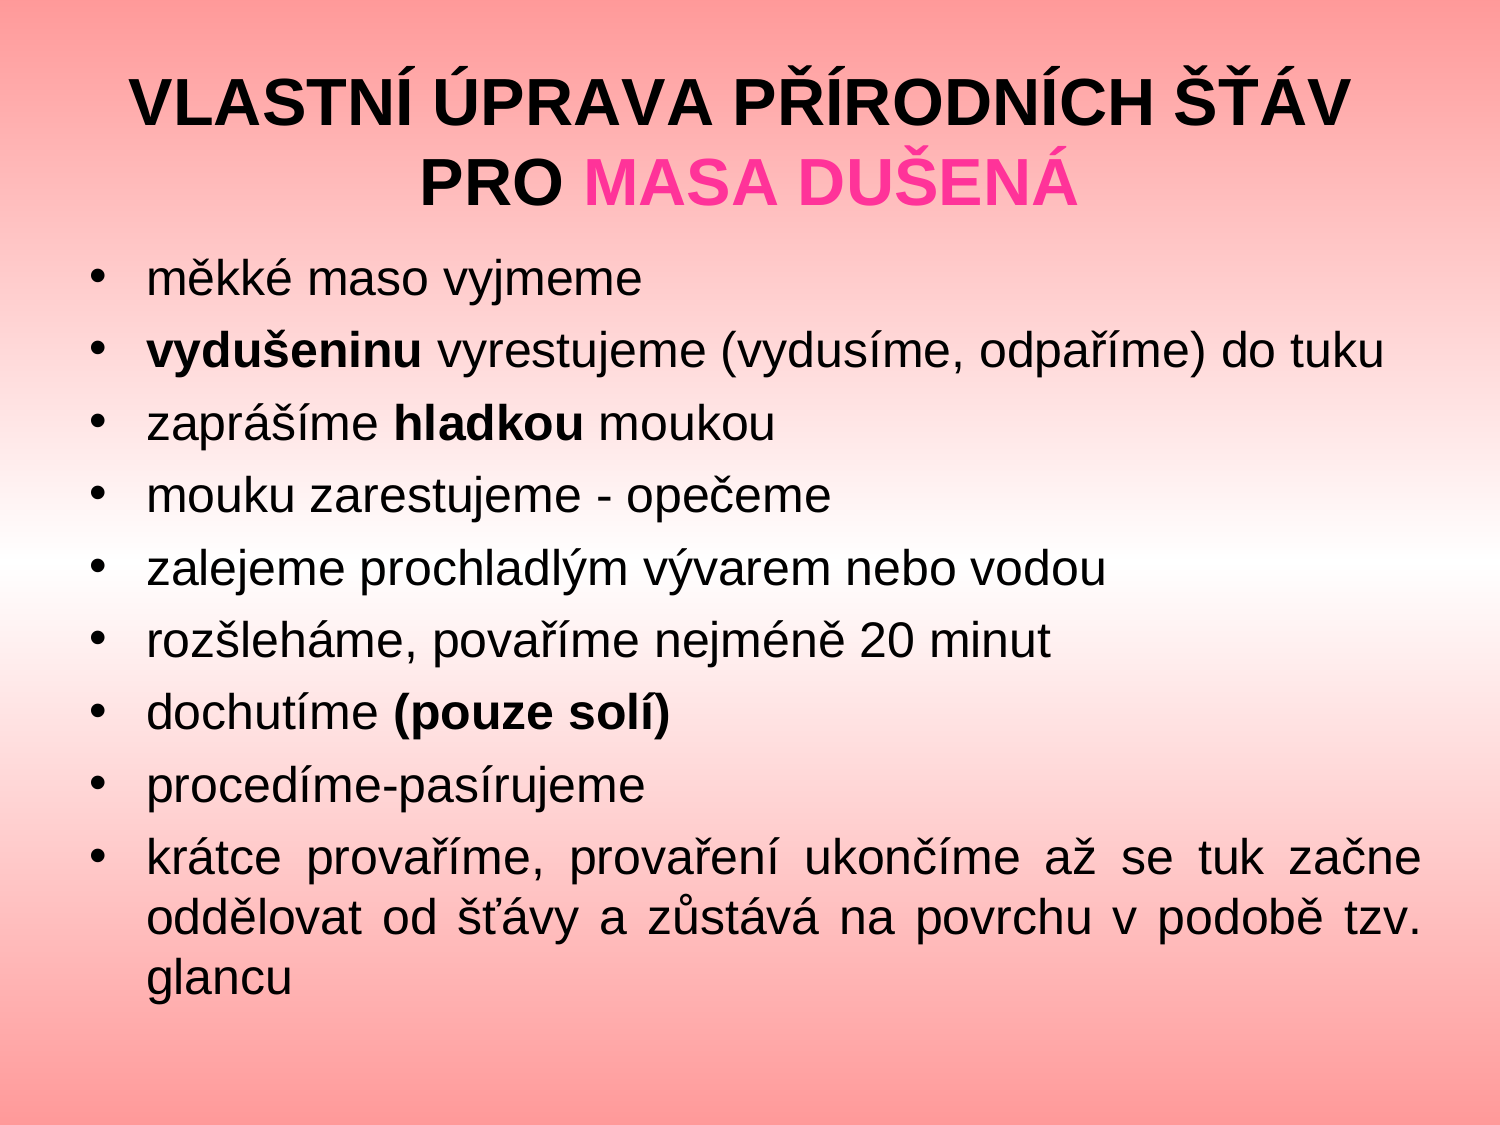

# VLASTNÍ ÚPRAVA PŘÍRODNÍCH ŠŤÁV PRO MASA DUŠENÁ
měkké maso vyjmeme
vydušeninu vyrestujeme (vydusíme, odpaříme) do tuku
zaprášíme hladkou moukou
mouku zarestujeme - opečeme
zalejeme prochladlým vývarem nebo vodou
rozšleháme, povaříme nejméně 20 minut
dochutíme (pouze solí)
procedíme-pasírujeme
krátce provaříme, provaření ukončíme až se tuk začne oddělovat od šťávy a zůstává na povrchu v podobě tzv. glancu